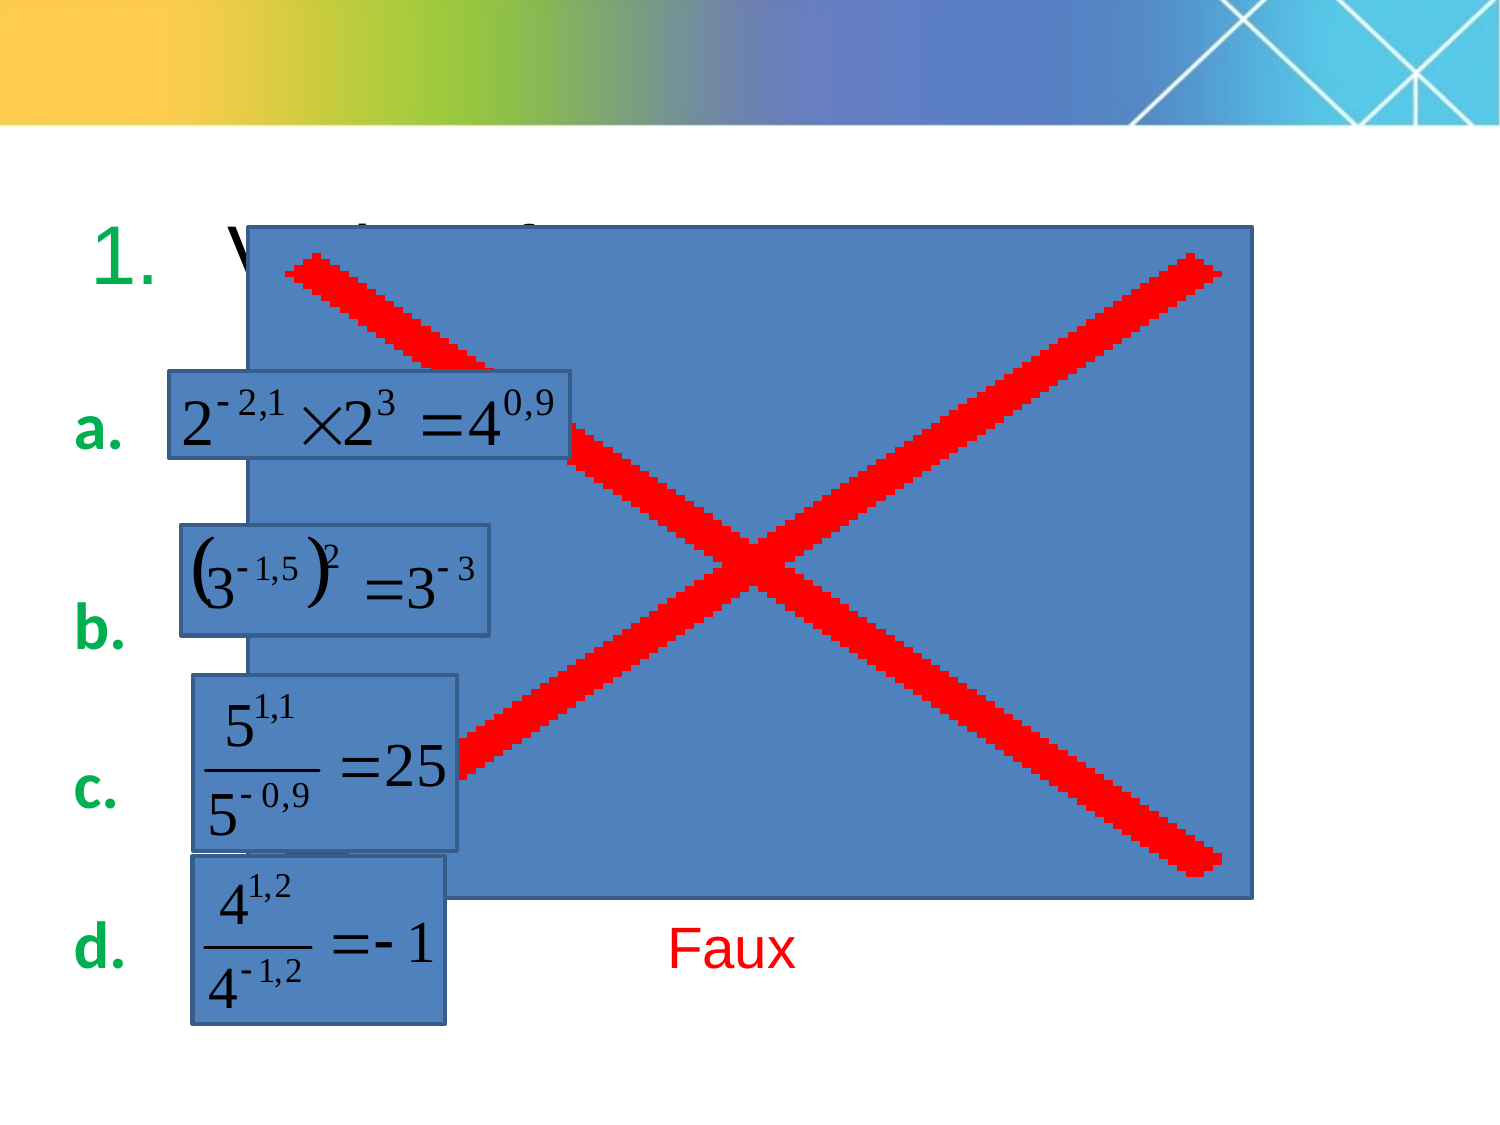

Vrai ou faux ?
a. Faux
b. Vrai
c. Vrai
d. Faux